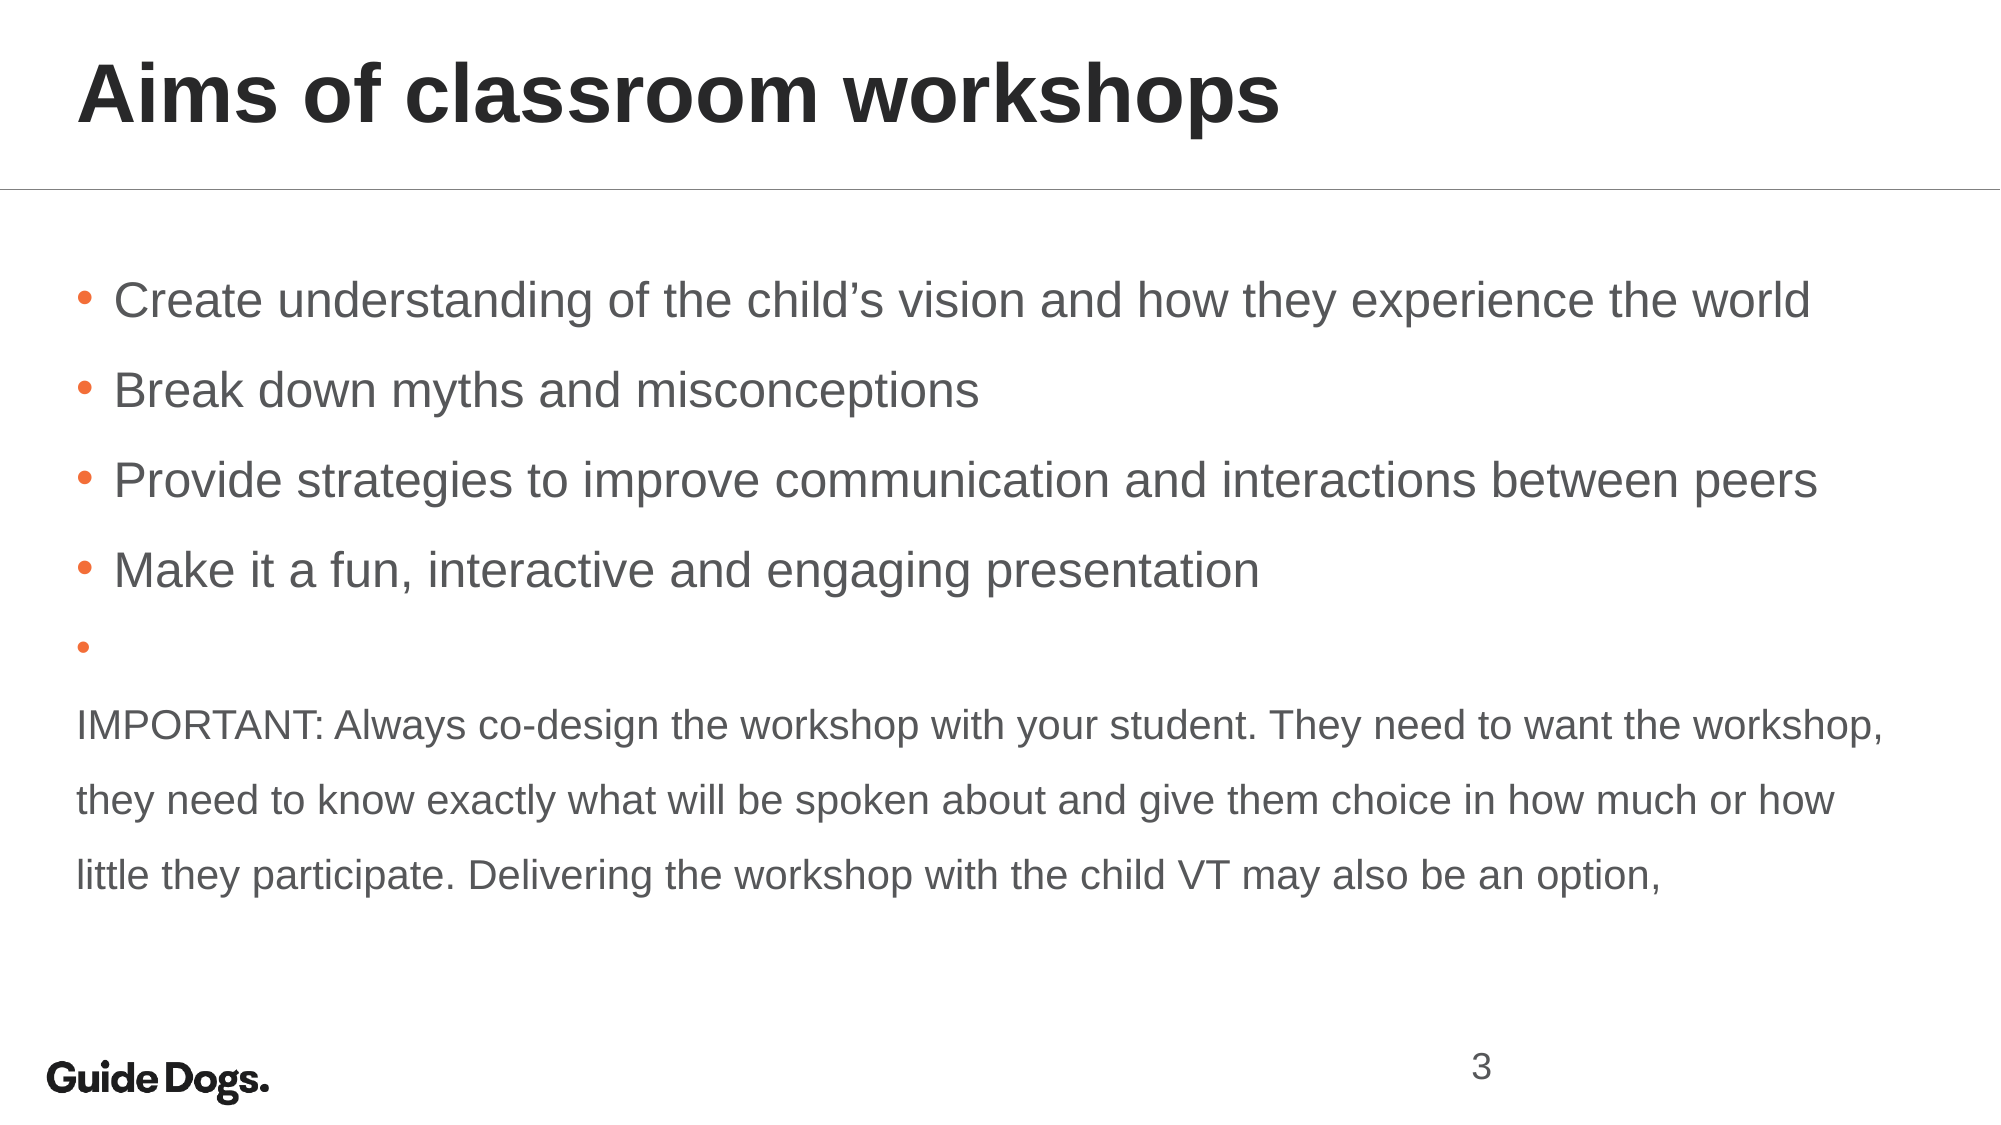

# Aims of classroom workshops
Create understanding of the child’s vision and how they experience the world
Break down myths and misconceptions
Provide strategies to improve communication and interactions between peers
Make it a fun, interactive and engaging presentation
IMPORTANT: Always co-design the workshop with your student. They need to want the workshop, they need to know exactly what will be spoken about and give them choice in how much or how little they participate. Delivering the workshop with the child VT may also be an option,